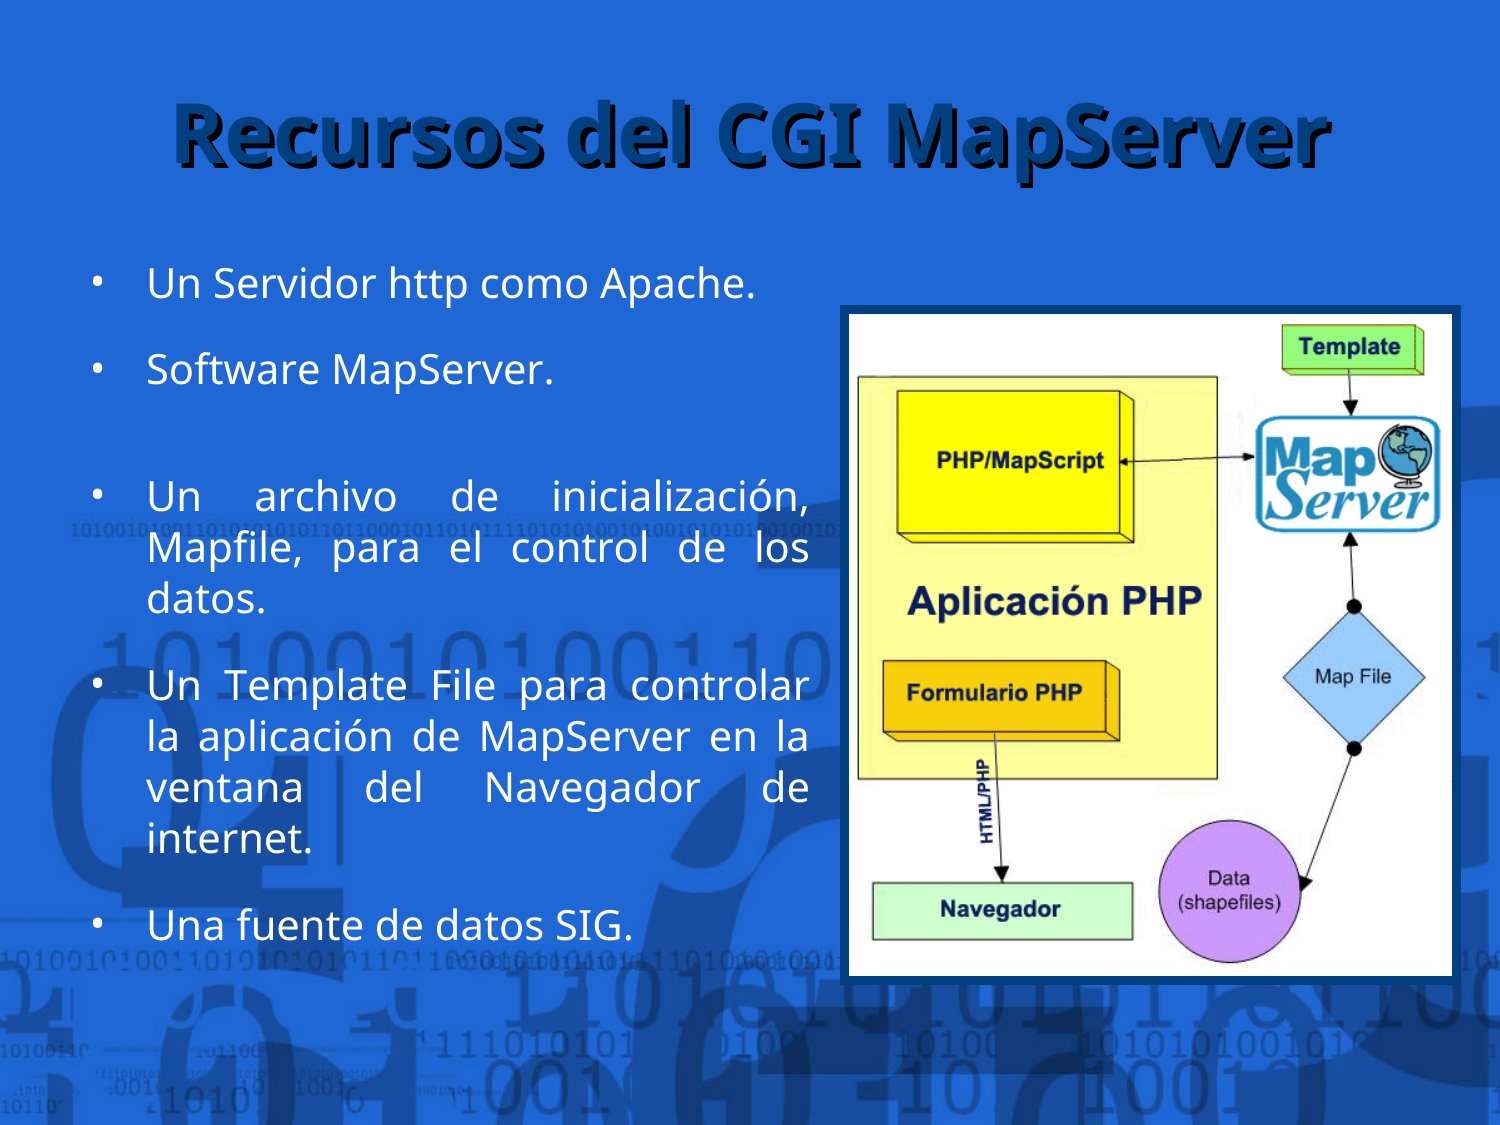

# Recursos del CGI MapServer
Un Servidor http como Apache.
Software MapServer.
Un archivo de inicialización, Mapfile, para el control de los datos.
Un Template File para controlar la aplicación de MapServer en la ventana del Navegador de internet.
Una fuente de datos SIG.